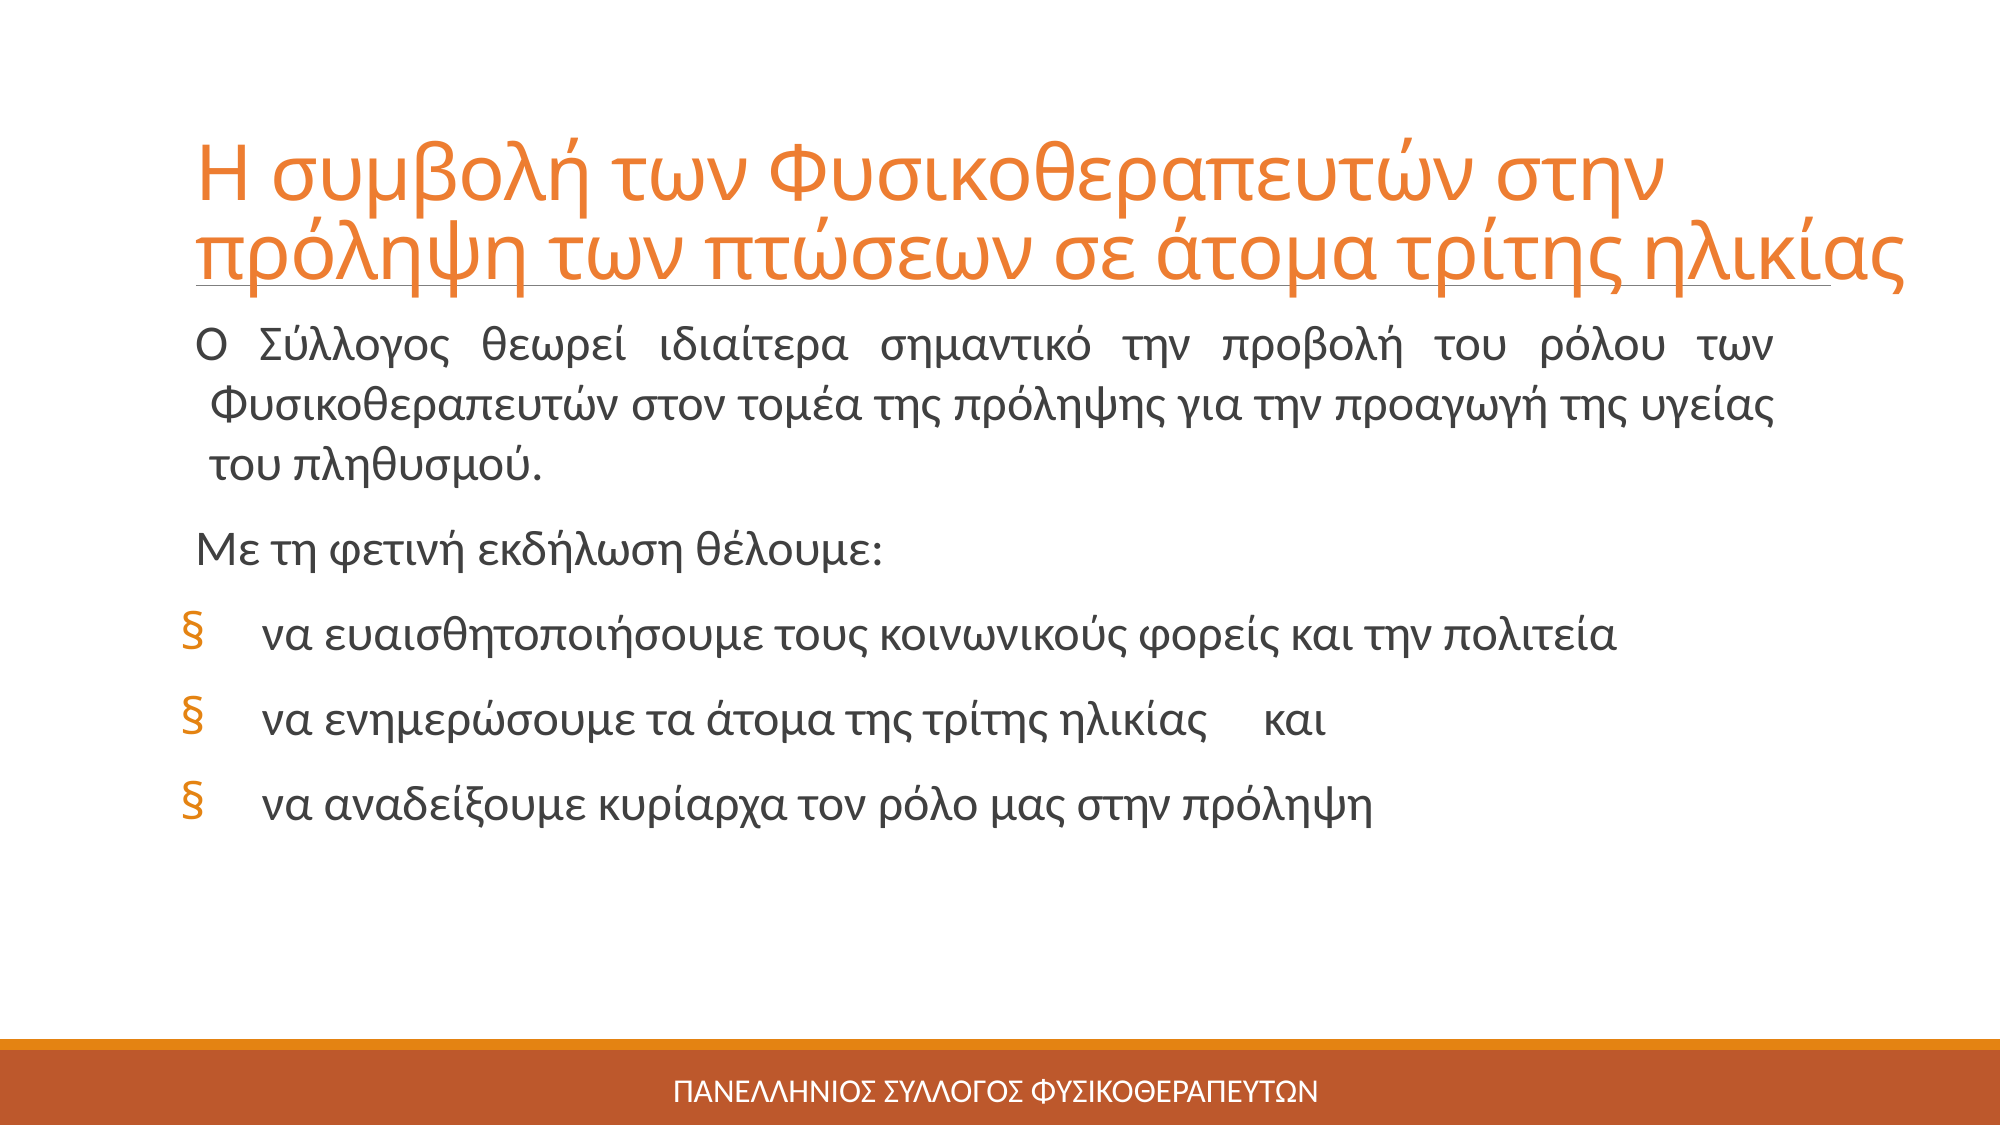

# Η συμβολή των Φυσικοθεραπευτών στην πρόληψη των πτώσεων σε άτομα τρίτης ηλικίας
Ο Σύλλογος θεωρεί ιδιαίτερα σημαντικό την προβολή του ρόλου των Φυσικοθεραπευτών στον τομέα της πρόληψης για την προαγωγή της υγείας του πληθυσμού.
Με τη φετινή εκδήλωση θέλουμε:
 να ευαισθητοποιήσουμε τους κοινωνικούς φορείς και την πολιτεία
 να ενημερώσουμε τα άτομα της τρίτης ηλικίας και
 να αναδείξουμε κυρίαρχα τον ρόλο μας στην πρόληψη
ΠΑΝΕΛΛΗΝΙΟΣ ΣΥΛΛΟΓΟΣ ΦΥΣΙΚΟΘΕΡΑΠΕΥΤΩΝ